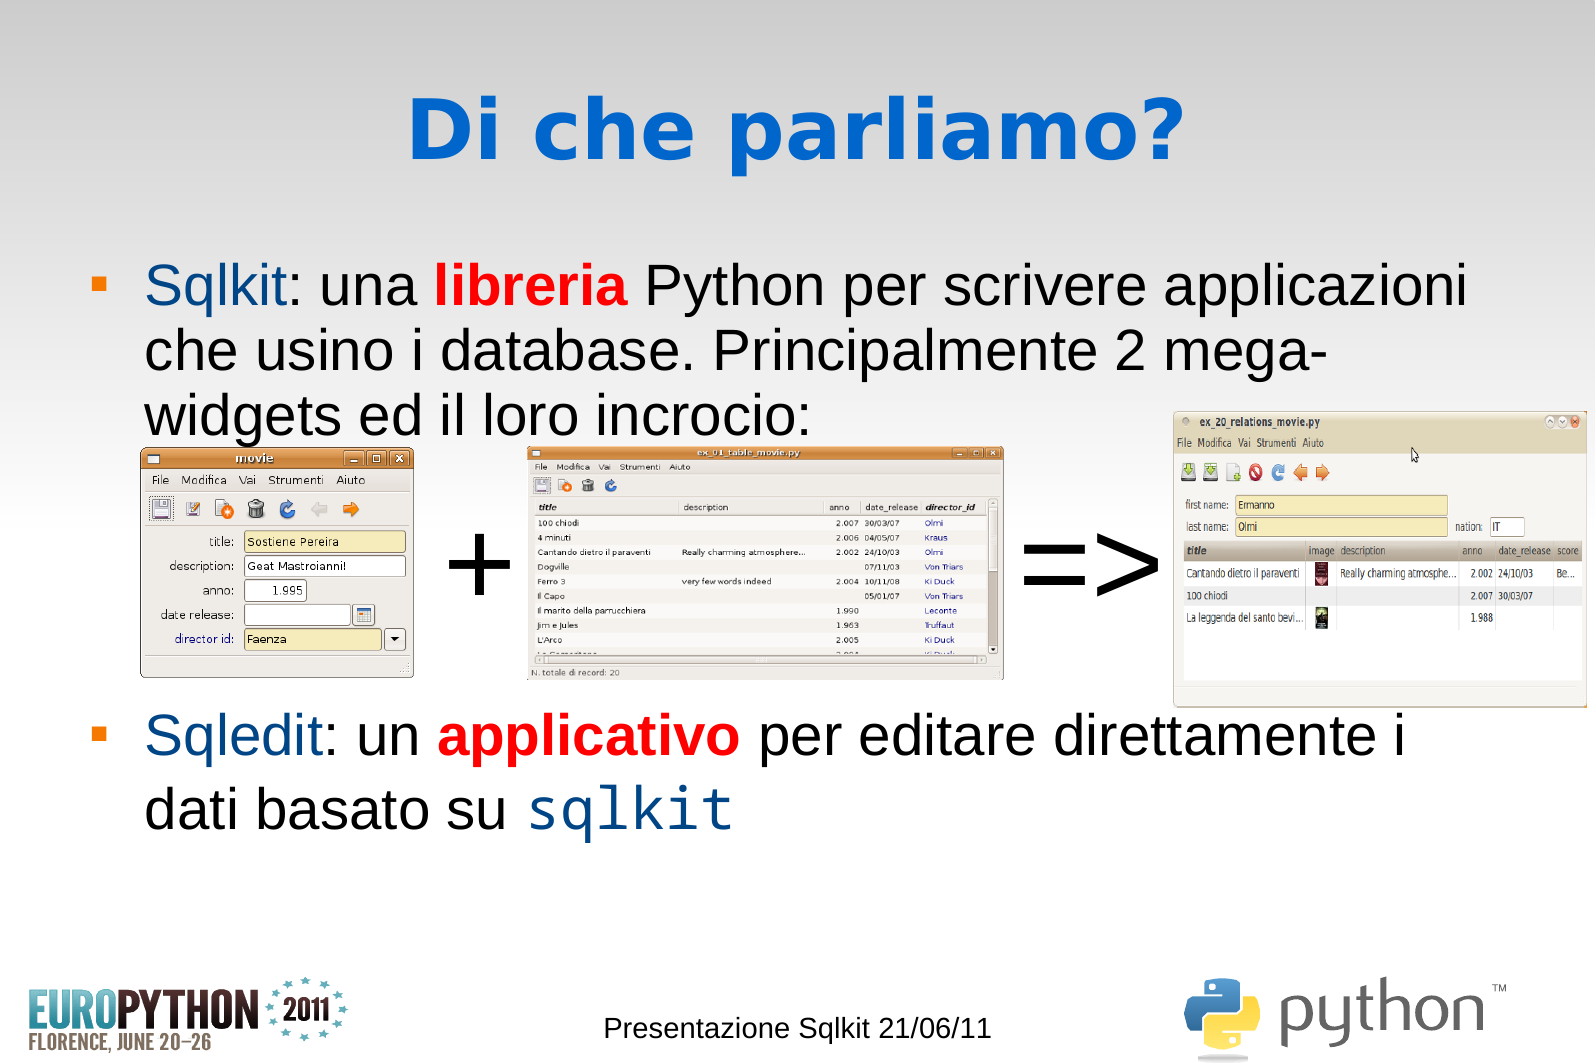

# Di che parliamo?
Sqlkit: una libreria Python per scrivere applicazioni che usino i database. Principalmente 2 mega-widgets ed il loro incrocio:
Sqledit: un applicativo per editare direttamente i dati basato su sqlkit
+
=>